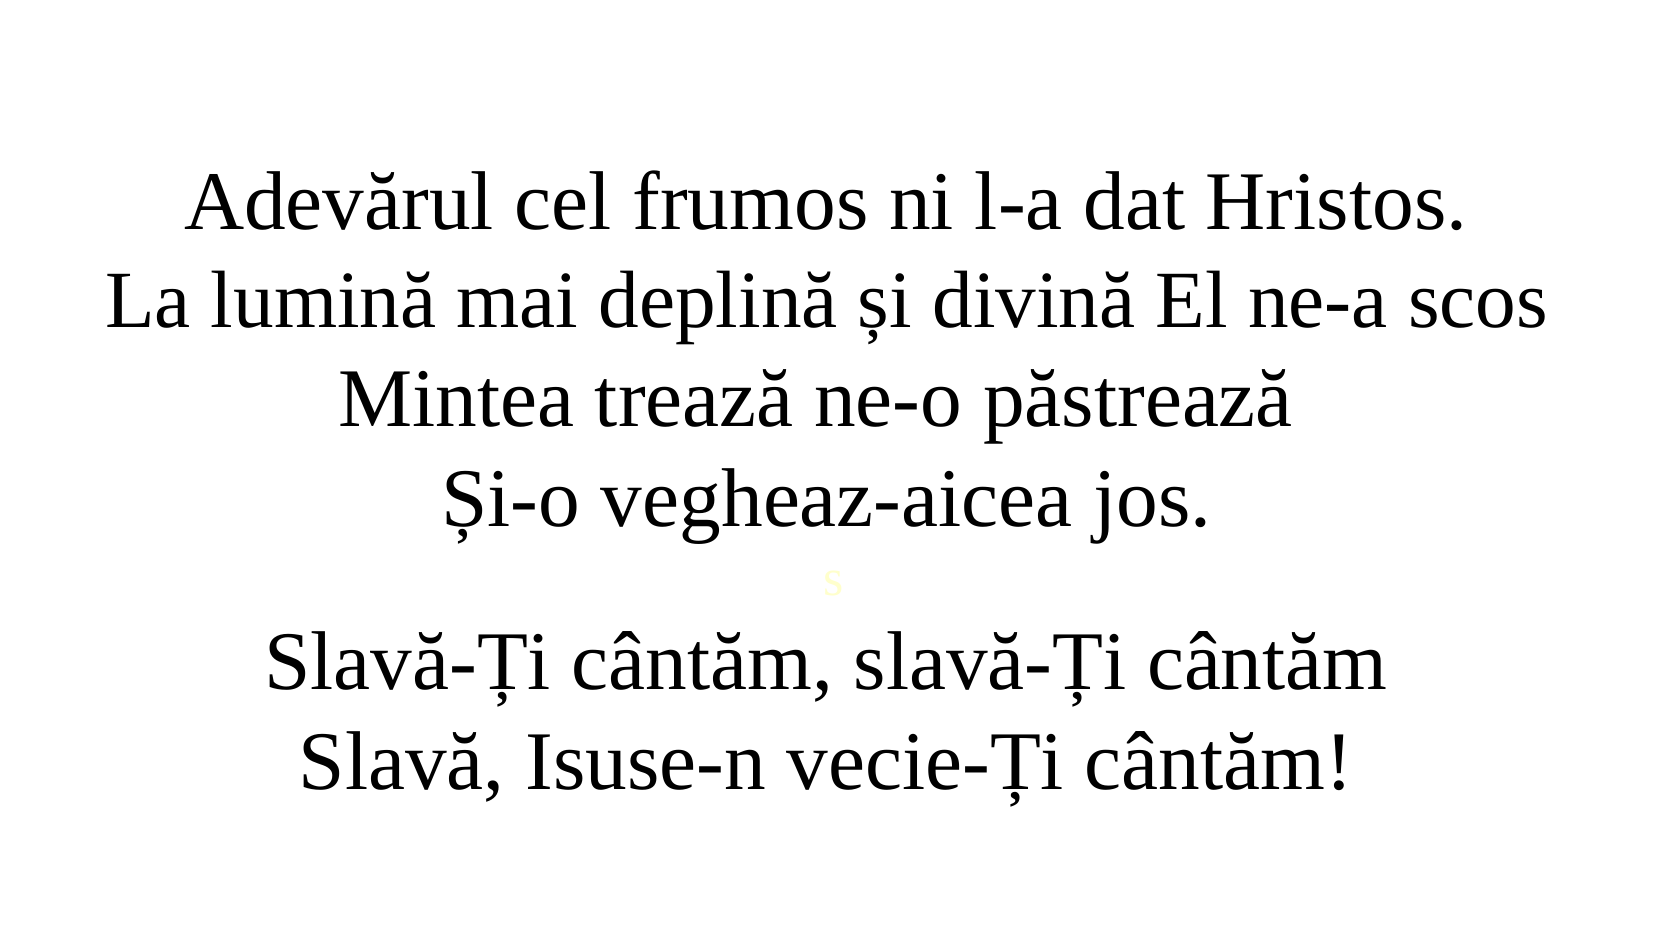

# Adevărul cel frumos ni l-a dat Hristos.
La lumină mai deplină și divină El ne-a scos
Mintea trează ne-o păstrează
Și-o vegheaz-aicea jos.
 s
Slavă-Ți cântăm, slavă-Ți cântăm
Slavă, Isuse-n vecie-Ți cântăm!